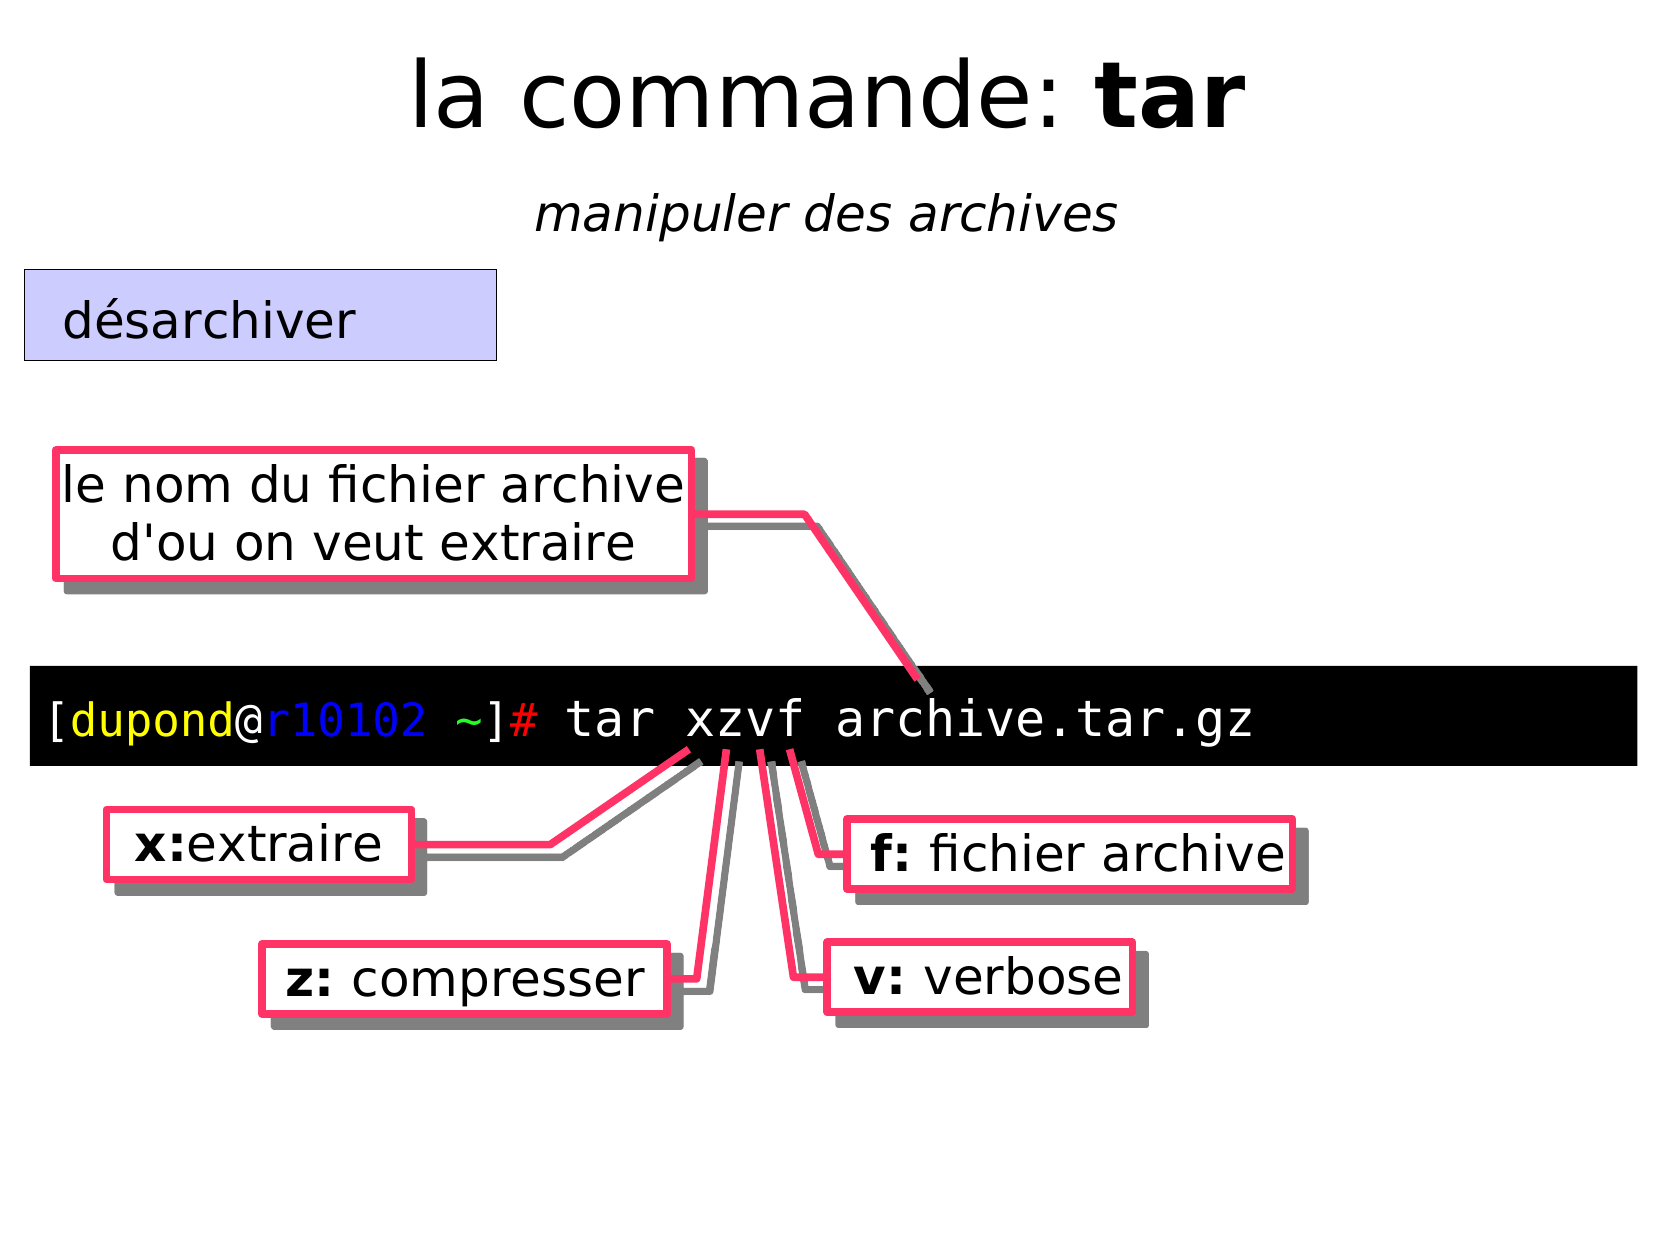

# la commande: tar
manipuler des archives
désarchiver
 [dupond@r10102 ~]# tar xzvf archive.tar.gz